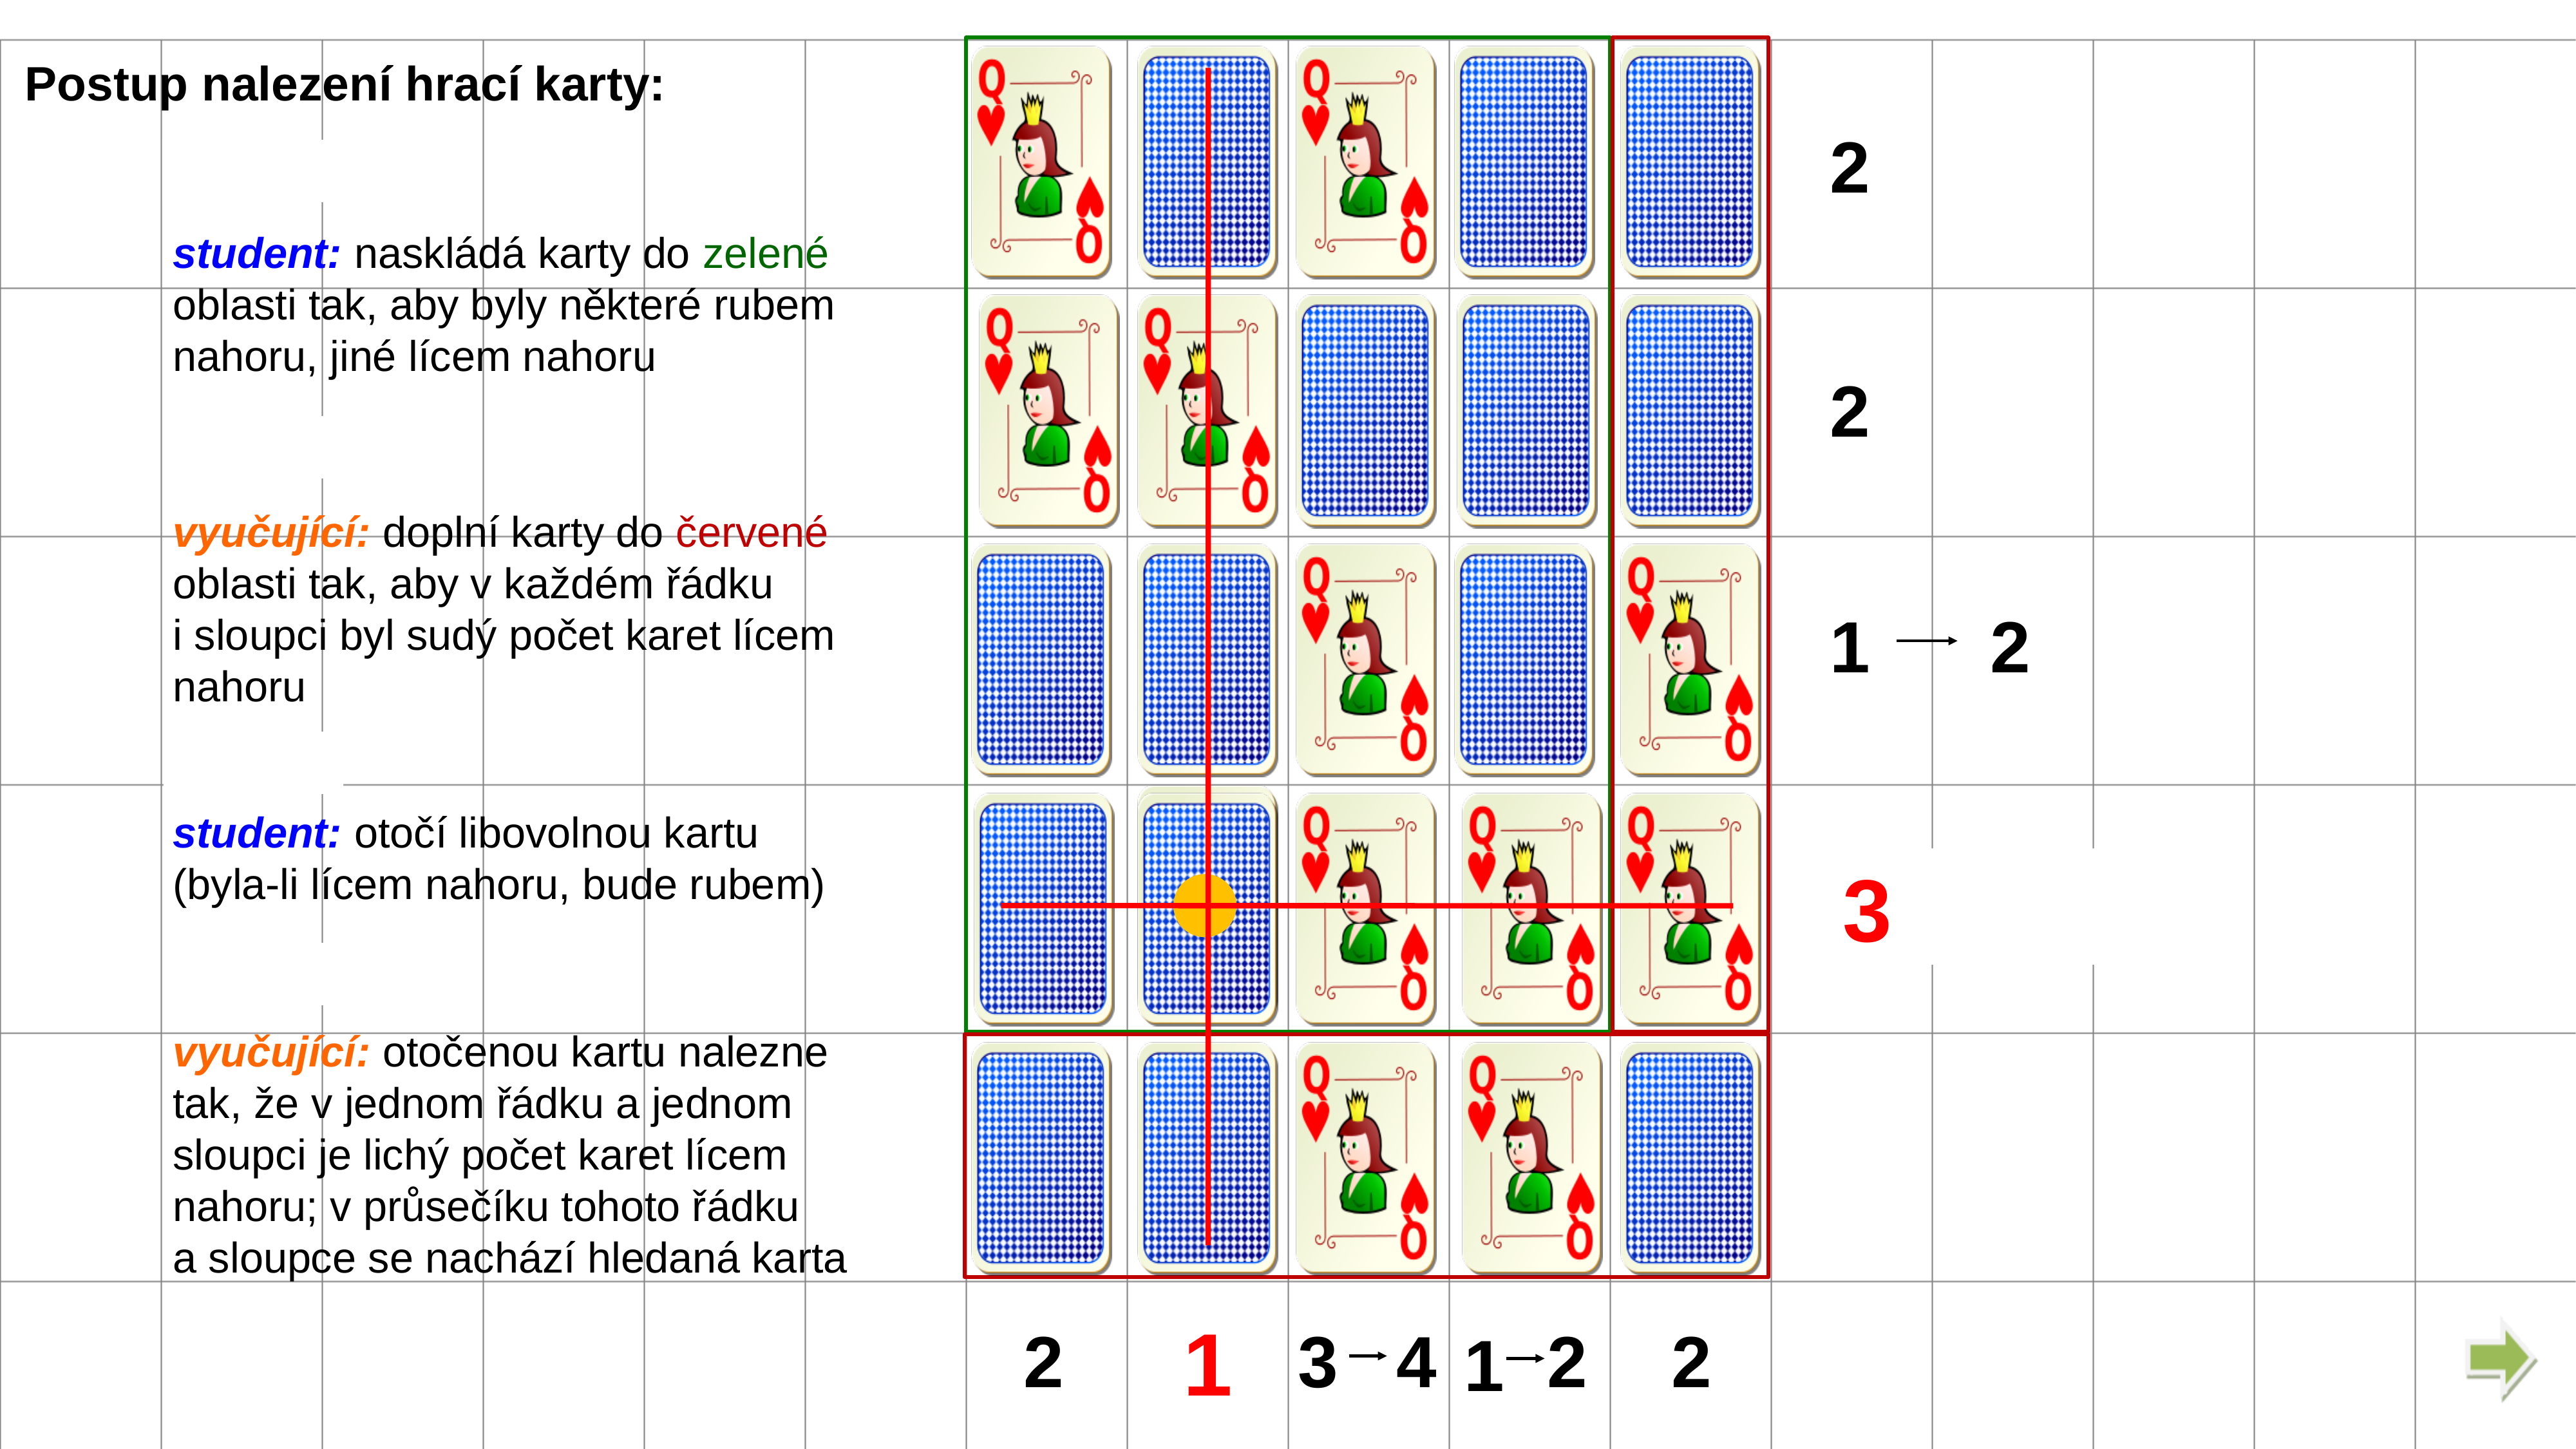

Postup nalezení hrací karty:
2
1. krok
student: naskládá karty do zelené oblasti tak, aby byly některé rubem nahoru, jiné lícem nahoru
2
2. krok
vyučující: doplní karty do červené oblasti tak, aby v každém řádku
i sloupci byl sudý počet karet lícem nahoru
1
2
3. krok
student: otočí libovolnou kartu (byla-li lícem nahoru, bude rubem)
3
4
 3
4. krok
vyučující: otočenou kartu nalezne tak, že v jednom řádku a jednom sloupci je lichý počet karet lícem nahoru; v průsečíku tohoto řádku
a sloupce se nachází hledaná karta
1
2
2
3
4
2
2
1